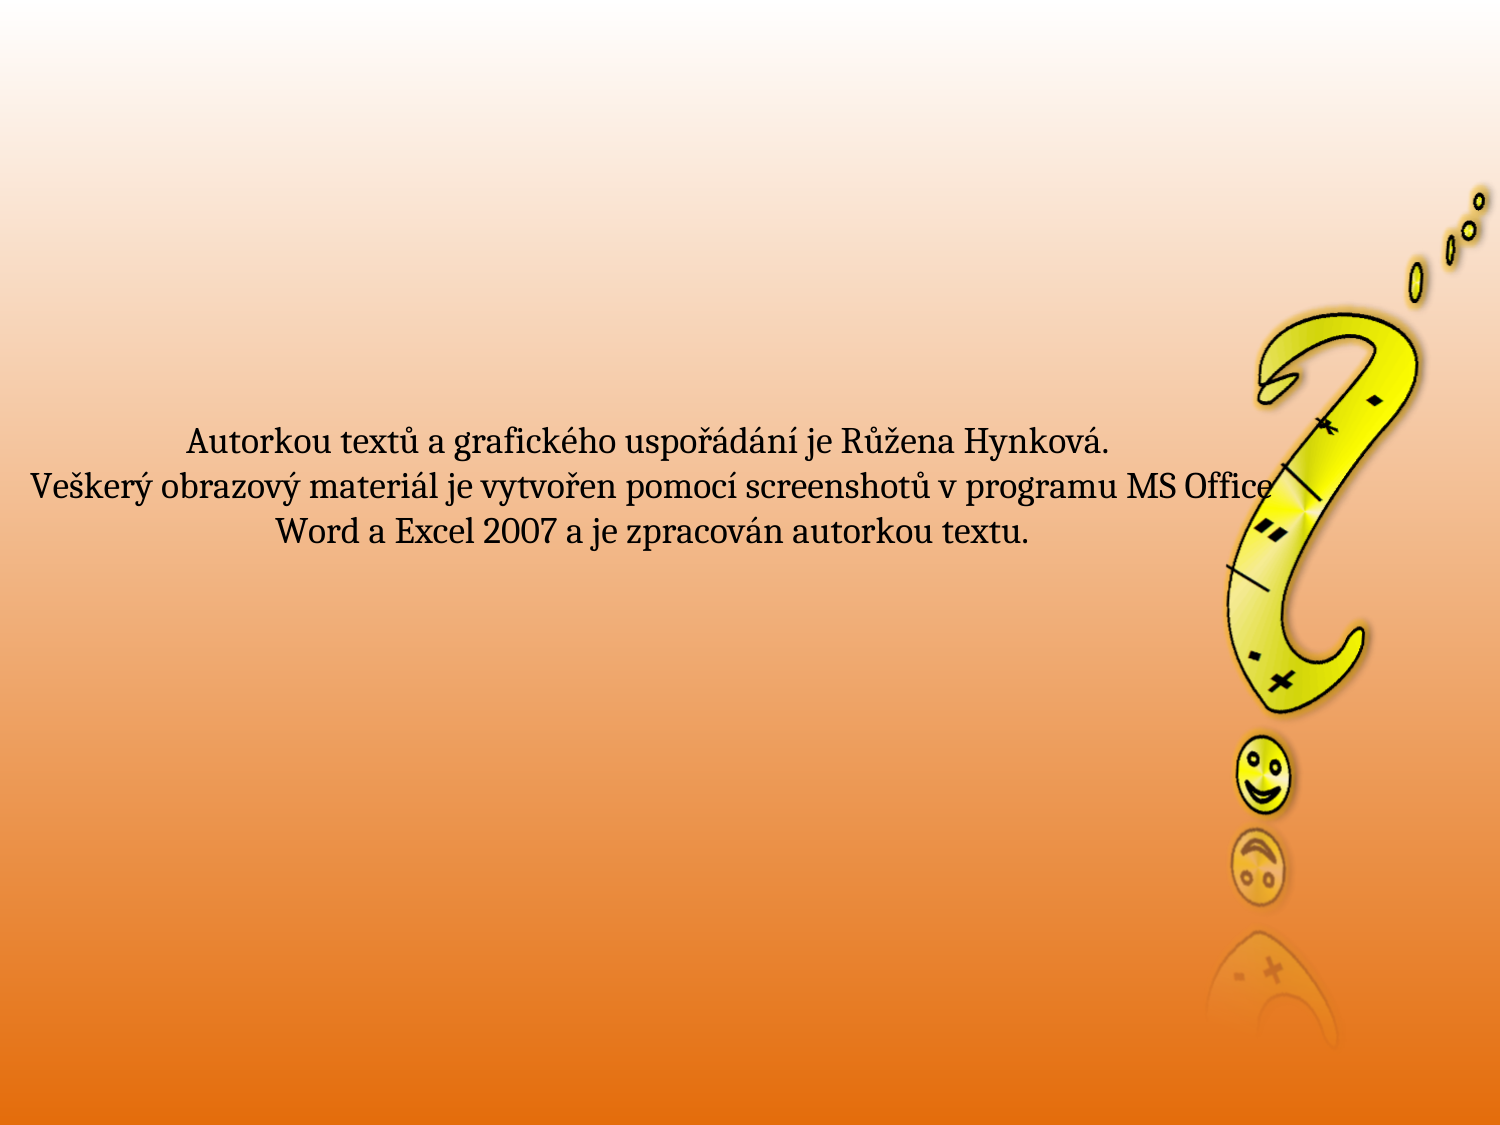

Autorkou textů a grafického uspořádání je Růžena Hynková.
Veškerý obrazový materiál je vytvořen pomocí screenshotů v programu MS Office Word a Excel 2007 a je zpracován autorkou textu.